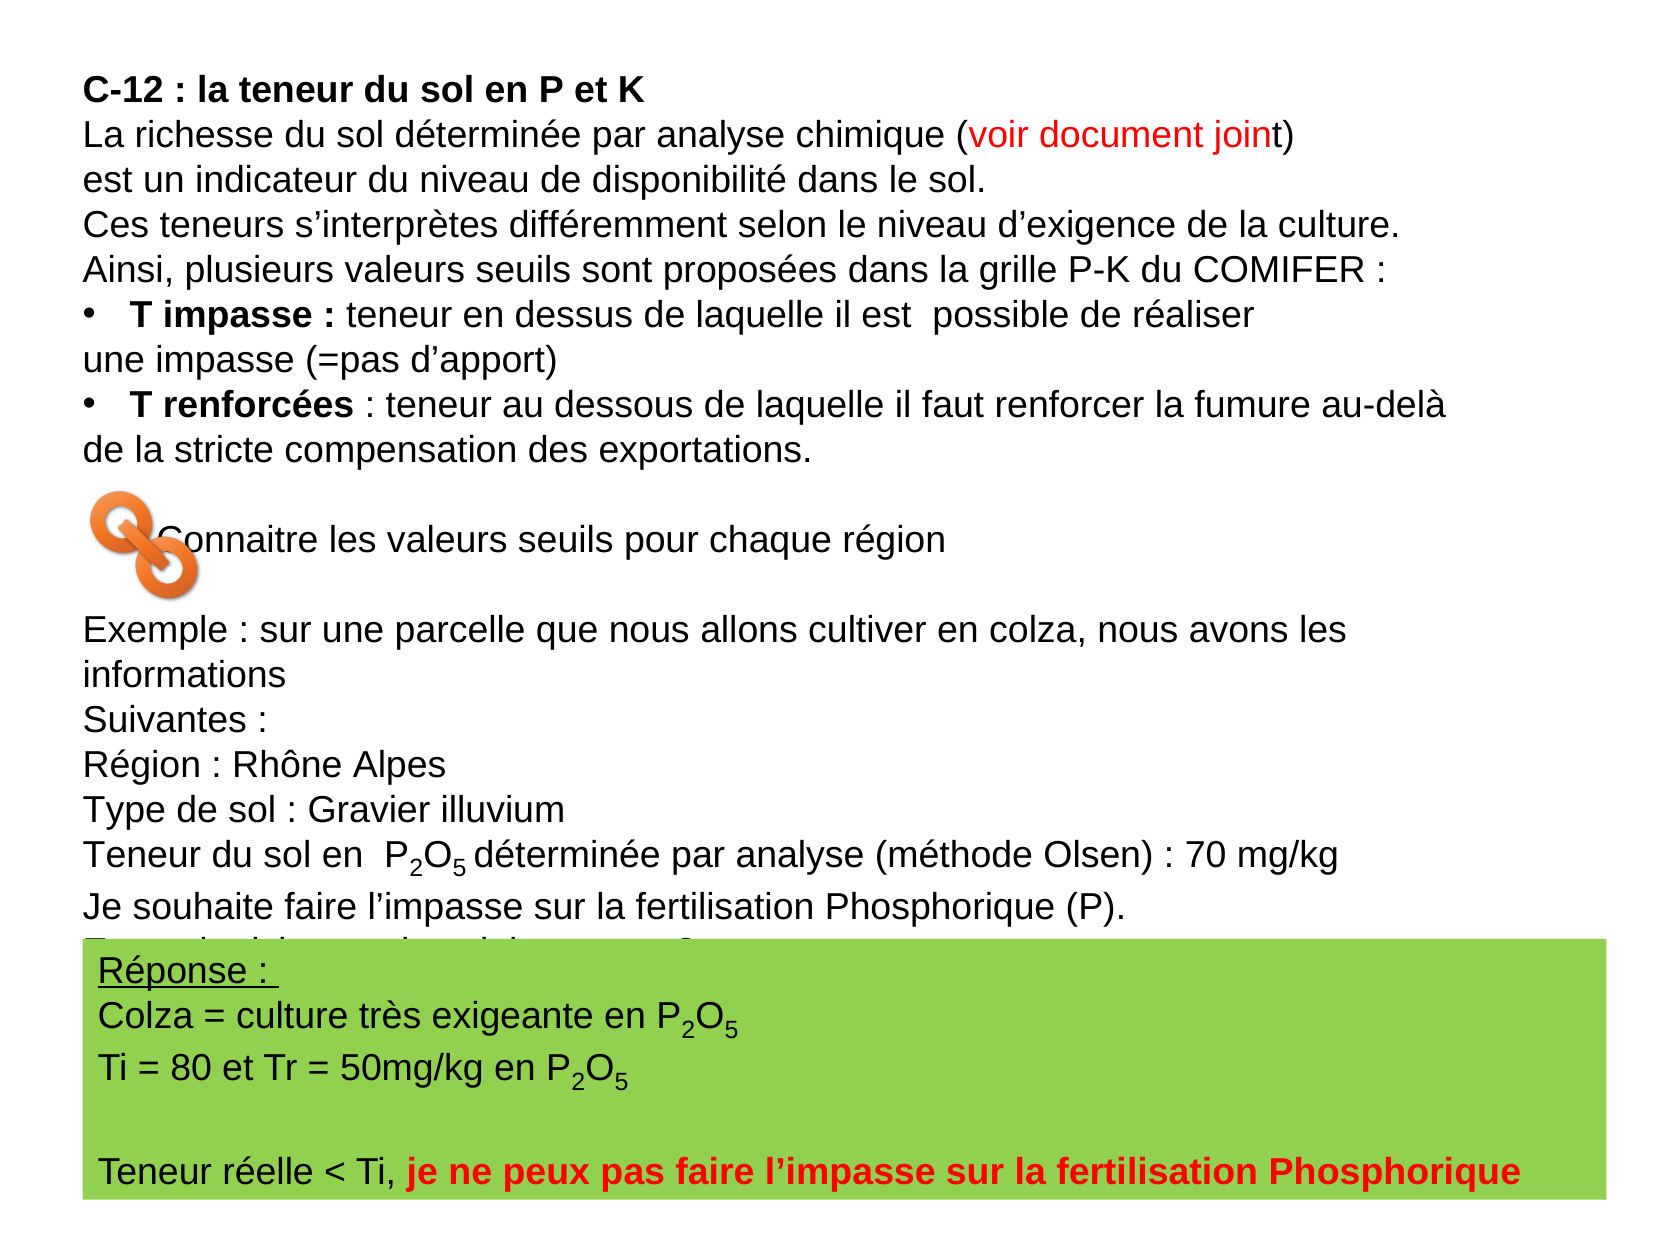

# C-12 : la teneur du sol en P et K
La richesse du sol déterminée par analyse chimique (voir document joint)
est un indicateur du niveau de disponibilité dans le sol.
Ces teneurs s’interprètes différemment selon le niveau d’exigence de la culture.
Ainsi, plusieurs valeurs seuils sont proposées dans la grille P-K du COMIFER :
T impasse : teneur en dessus de laquelle il est possible de réaliser
une impasse (=pas d’apport)
T renforcées : teneur au dessous de laquelle il faut renforcer la fumure au-delà
de la stricte compensation des exportations.
	Connaitre les valeurs seuils pour chaque région
Exemple : sur une parcelle que nous allons cultiver en colza, nous avons les informations
Suivantes :
Région : Rhône Alpes
Type de sol : Gravier illuvium
Teneur du sol en P2O5 déterminée par analyse (méthode Olsen) : 70 mg/kg
Je souhaite faire l’impasse sur la fertilisation Phosphorique (P).
Est-ce la richesse du sol, le permet ?
Réponse :
Colza = culture très exigeante en P2O5
Ti = 80 et Tr = 50mg/kg en P2O5
Teneur réelle < Ti, je ne peux pas faire l’impasse sur la fertilisation Phosphorique